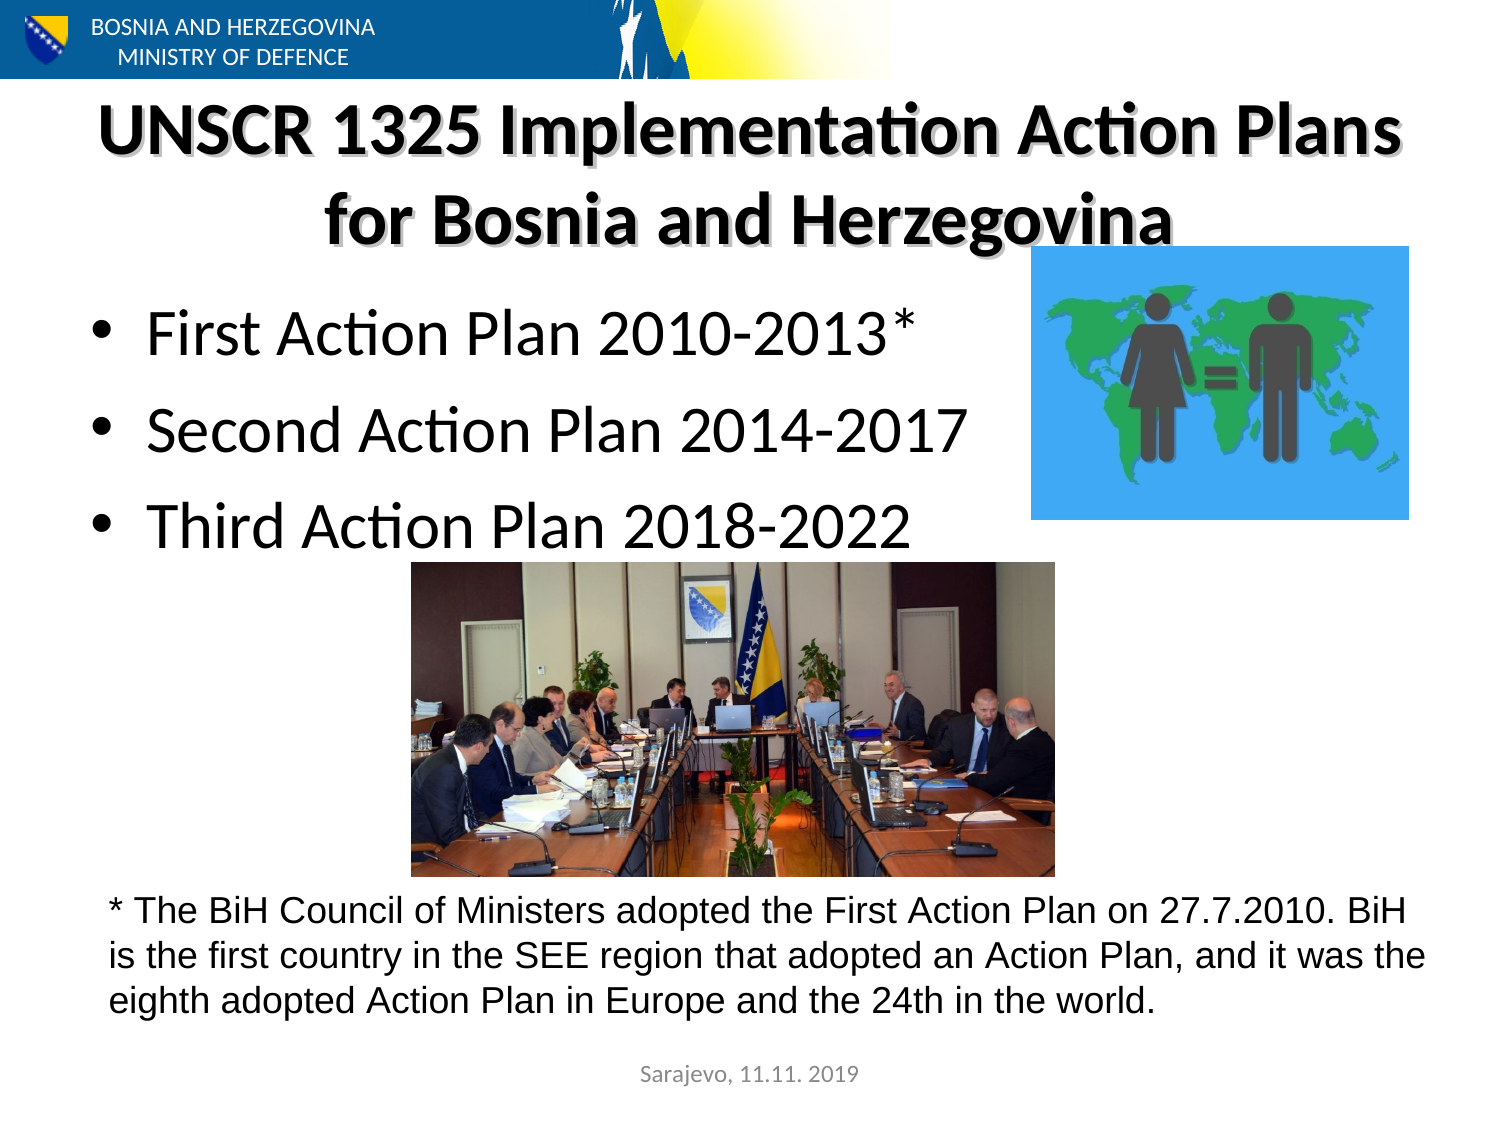

# UNSCR 1325 Implementation Action Plans for Bosnia and Herzegovina
First Action Plan 2010-2013*
Second Action Plan 2014-2017
Third Action Plan 2018-2022
* The BiH Council of Ministers adopted the First Action Plan on 27.7.2010. BiH is the first country in the SEE region that adopted an Action Plan, and it was the eighth adopted Action Plan in Europe and the 24th in the world.
Sarajevo, 11.11. 2019